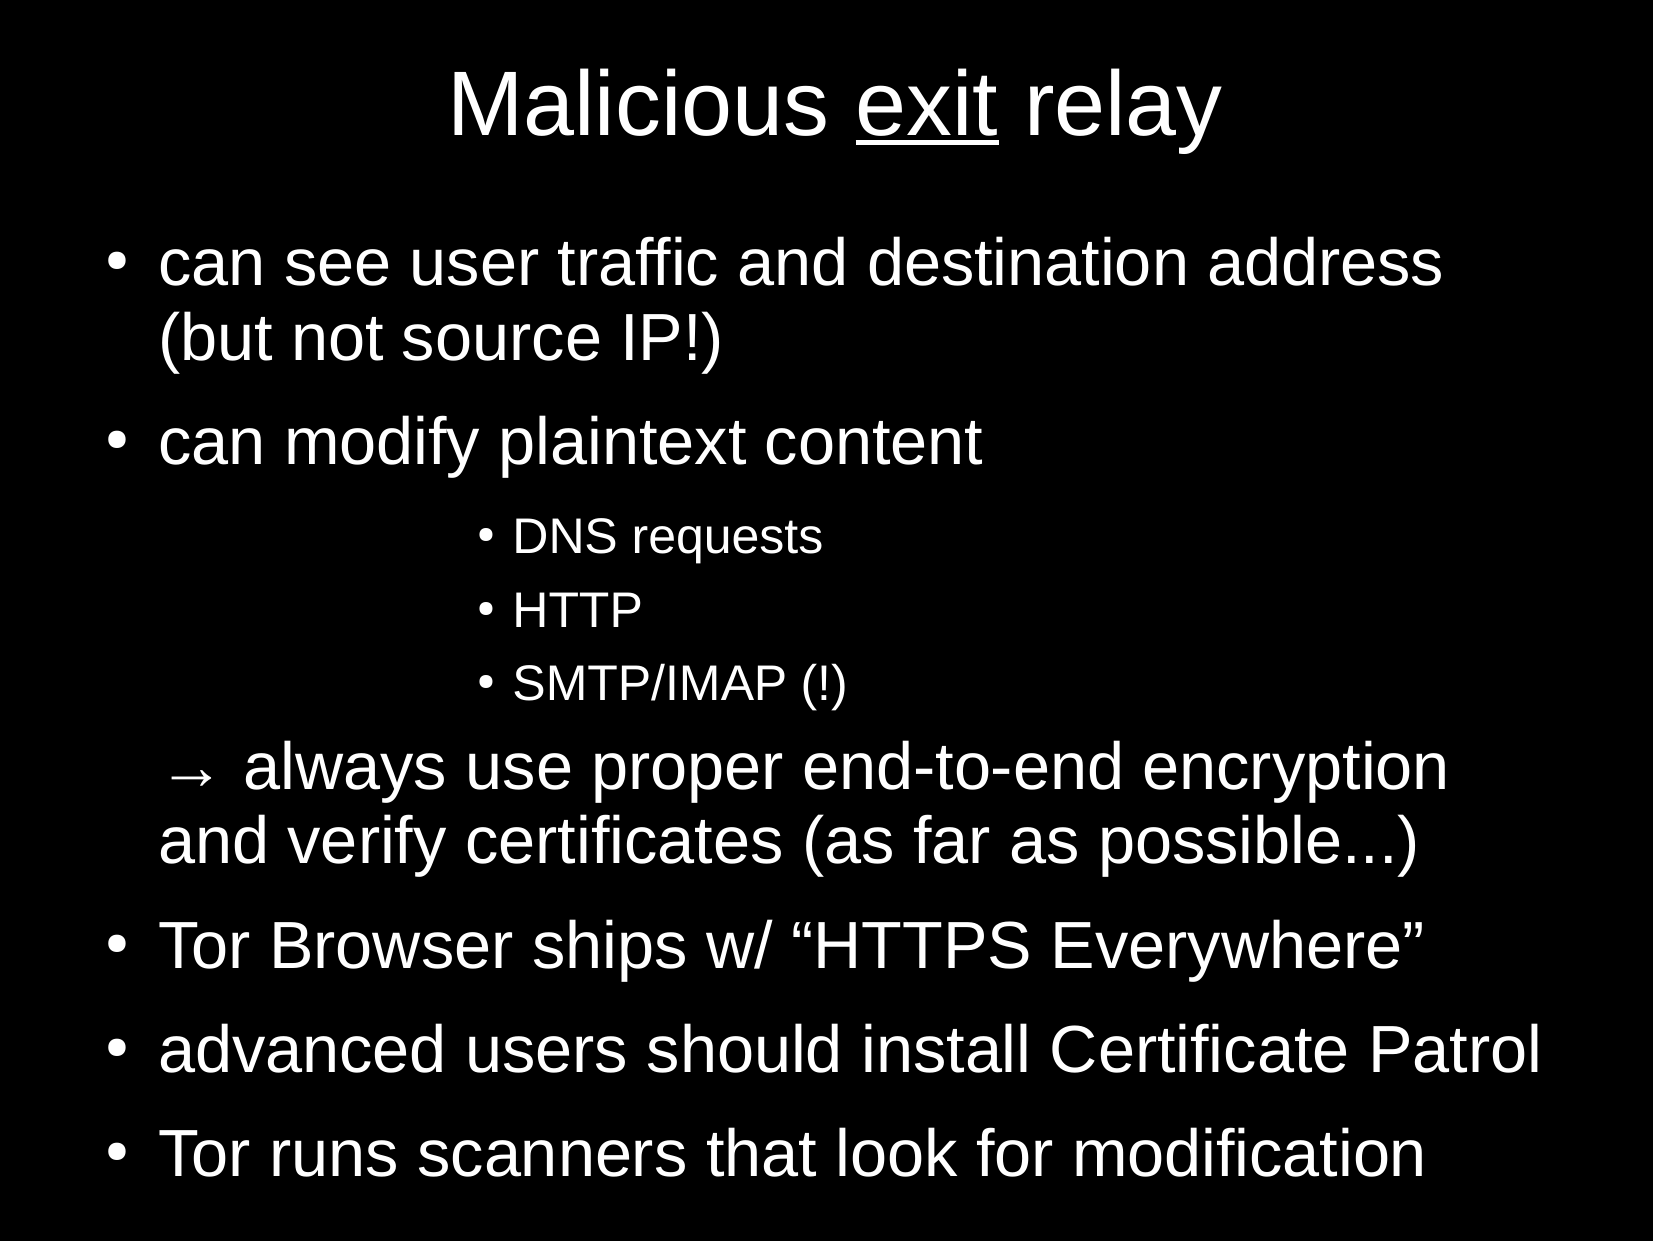

# Malicious exit relay
can see user traffic and destination address (but not source IP!)
can modify plaintext content
DNS requests
HTTP
SMTP/IMAP (!)
→ always use proper end-to-end encryption and verify certificates (as far as possible...)
Tor Browser ships w/ “HTTPS Everywhere”
advanced users should install Certificate Patrol
Tor runs scanners that look for modification